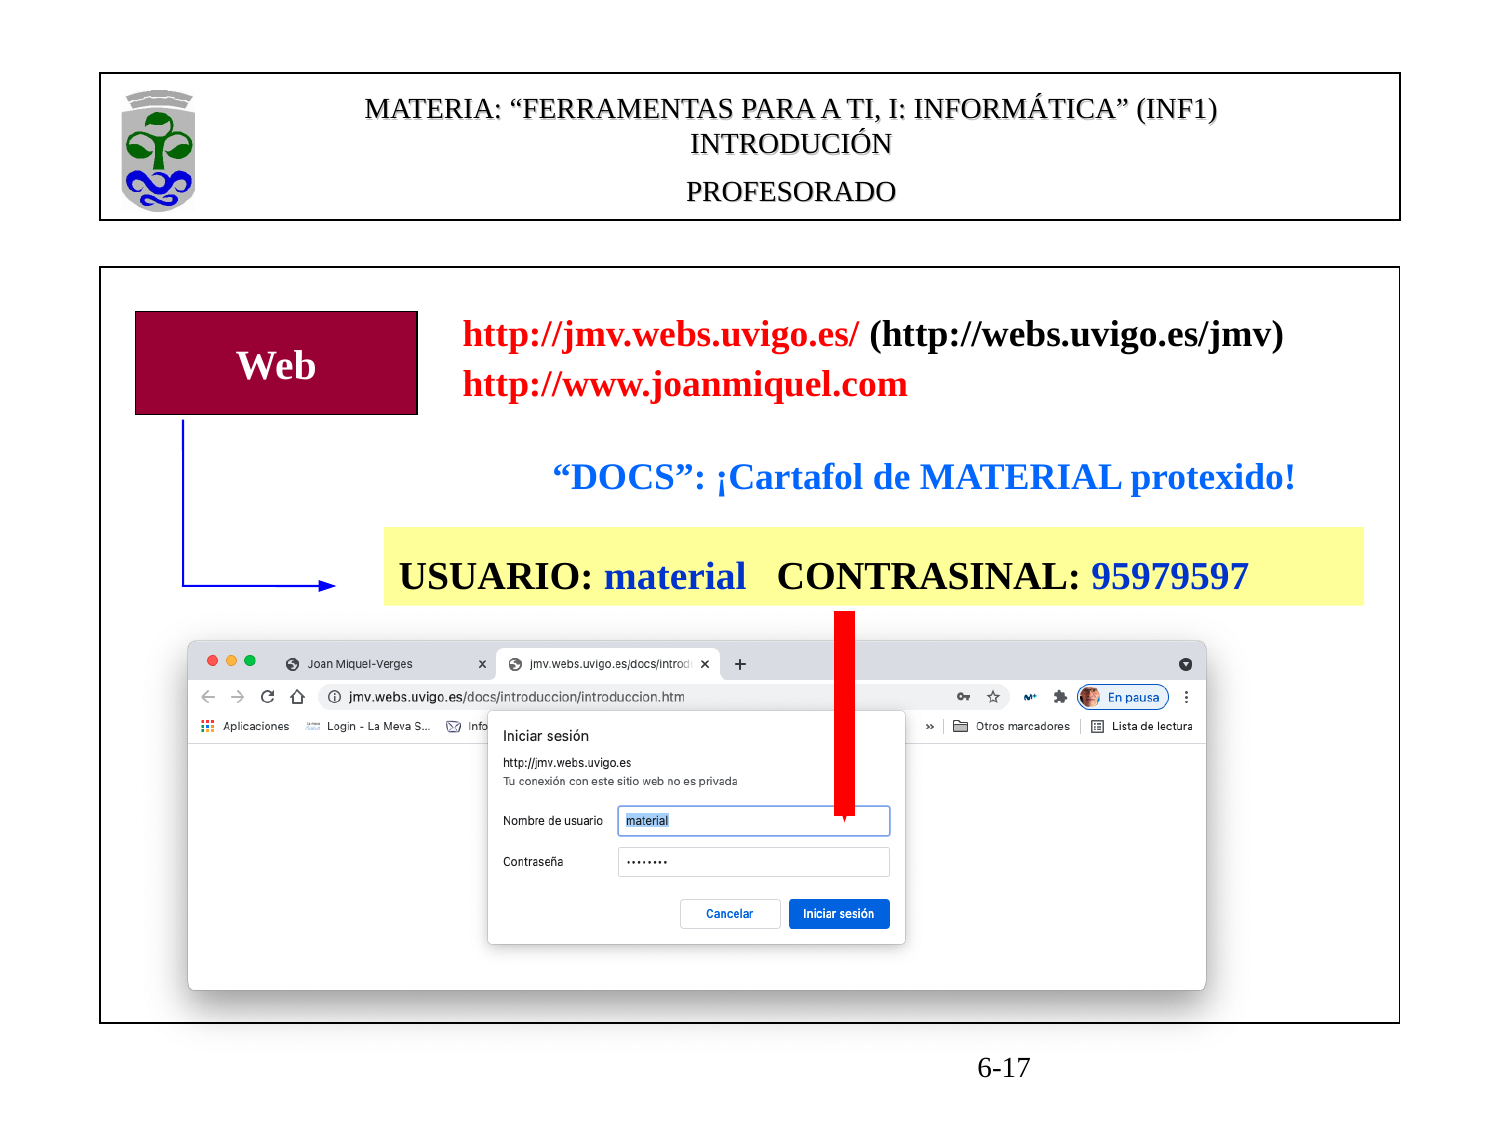

MATERIA: “FERRAMENTAS PARA A TI, I: INFORMÁTICA” (INF1)
INTRODUCIÓN
PROFESORADO
http://jmv.webs.uvigo.es/ (http://webs.uvigo.es/jmv)
http://www.joanmiquel.com
Web
USUARIO: material CONTRASINAL: 95979597
“DOCS”: ¡Cartafol de MATERIAL protexido!